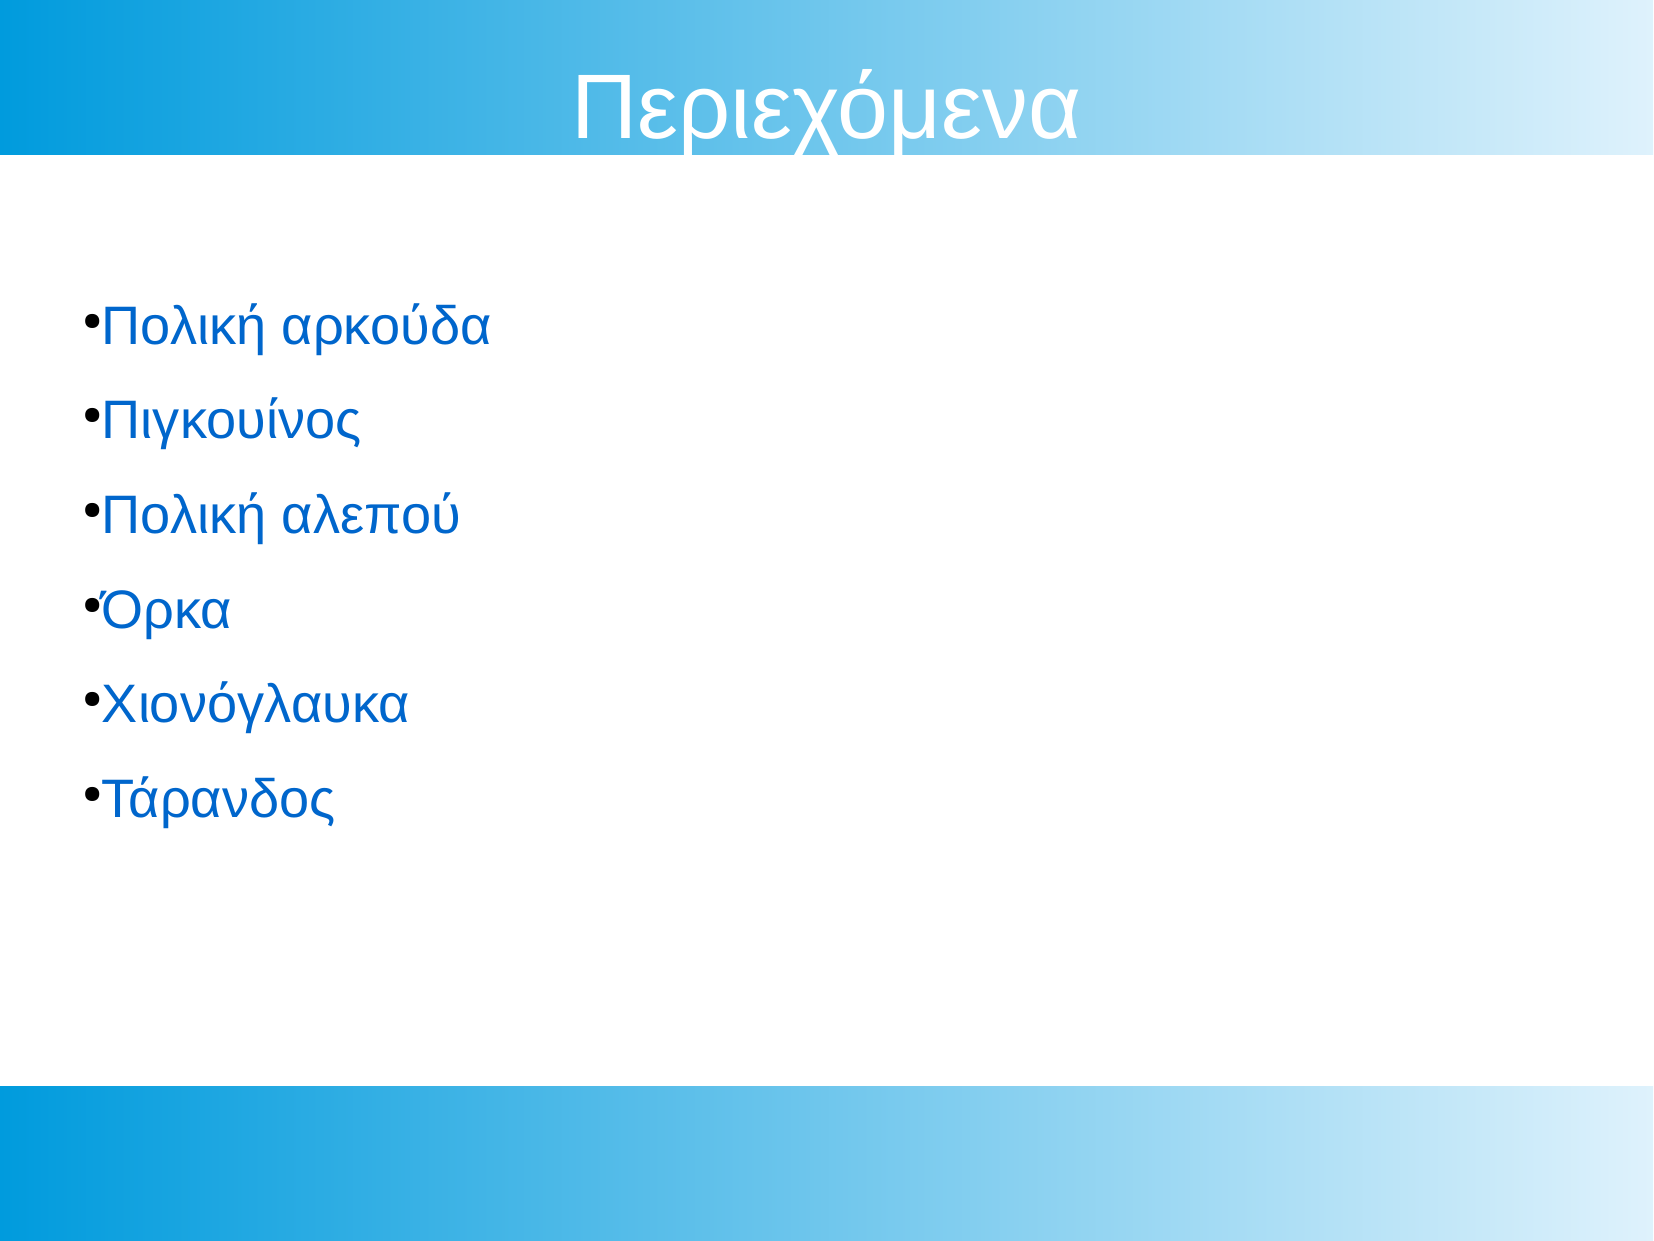

# Περιεχόμενα
Πολική αρκούδα
Πιγκουίνος
Πολική αλεπού
Όρκα
Χιονόγλαυκα
Τάρανδος